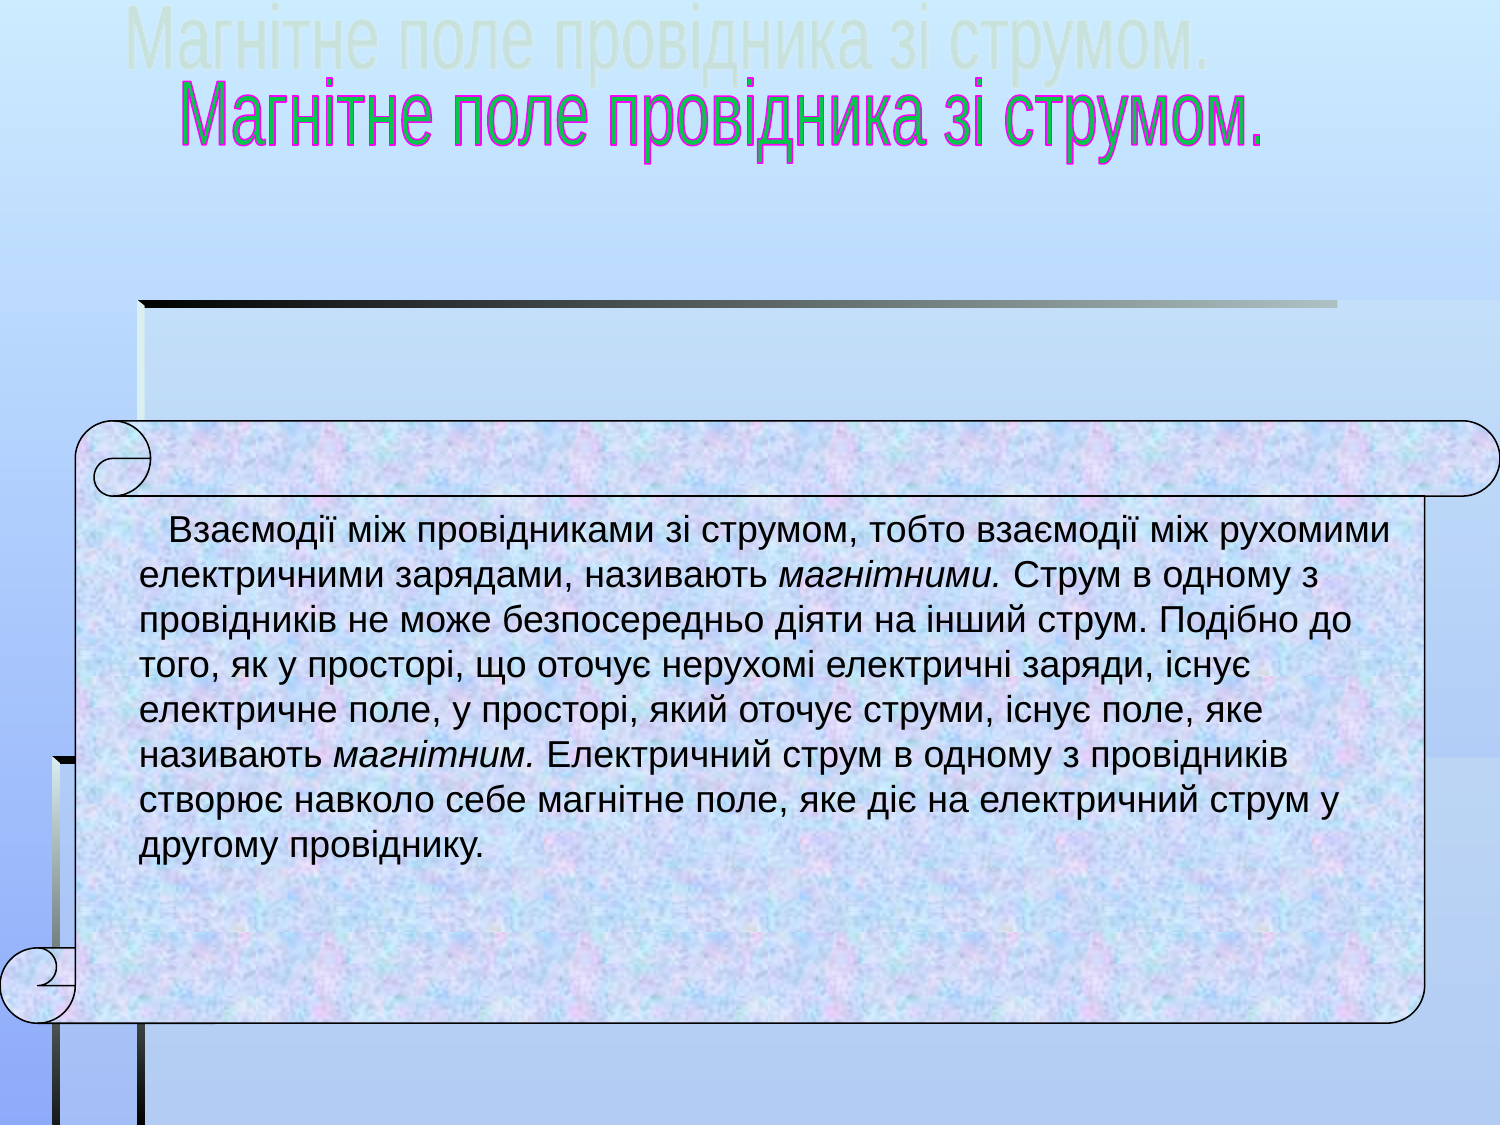

Магнітне поле провідника зі струмом.
Взаємодії між провідниками зі струмом, тобто взаємодії між рухомими електричними зарядами, називають магнітними. Струм в одному з провідників не може безпосередньо діяти на інший струм. Подібно до того, як у просторі, що оточує нерухомі електричні заряди, існує електричне поле, у просторі, який оточує струми, існує поле, яке називають магнітним. Електричний струм в одному з провідників створює навколо себе магнітне поле, яке діє на електричний струм у другому провіднику.